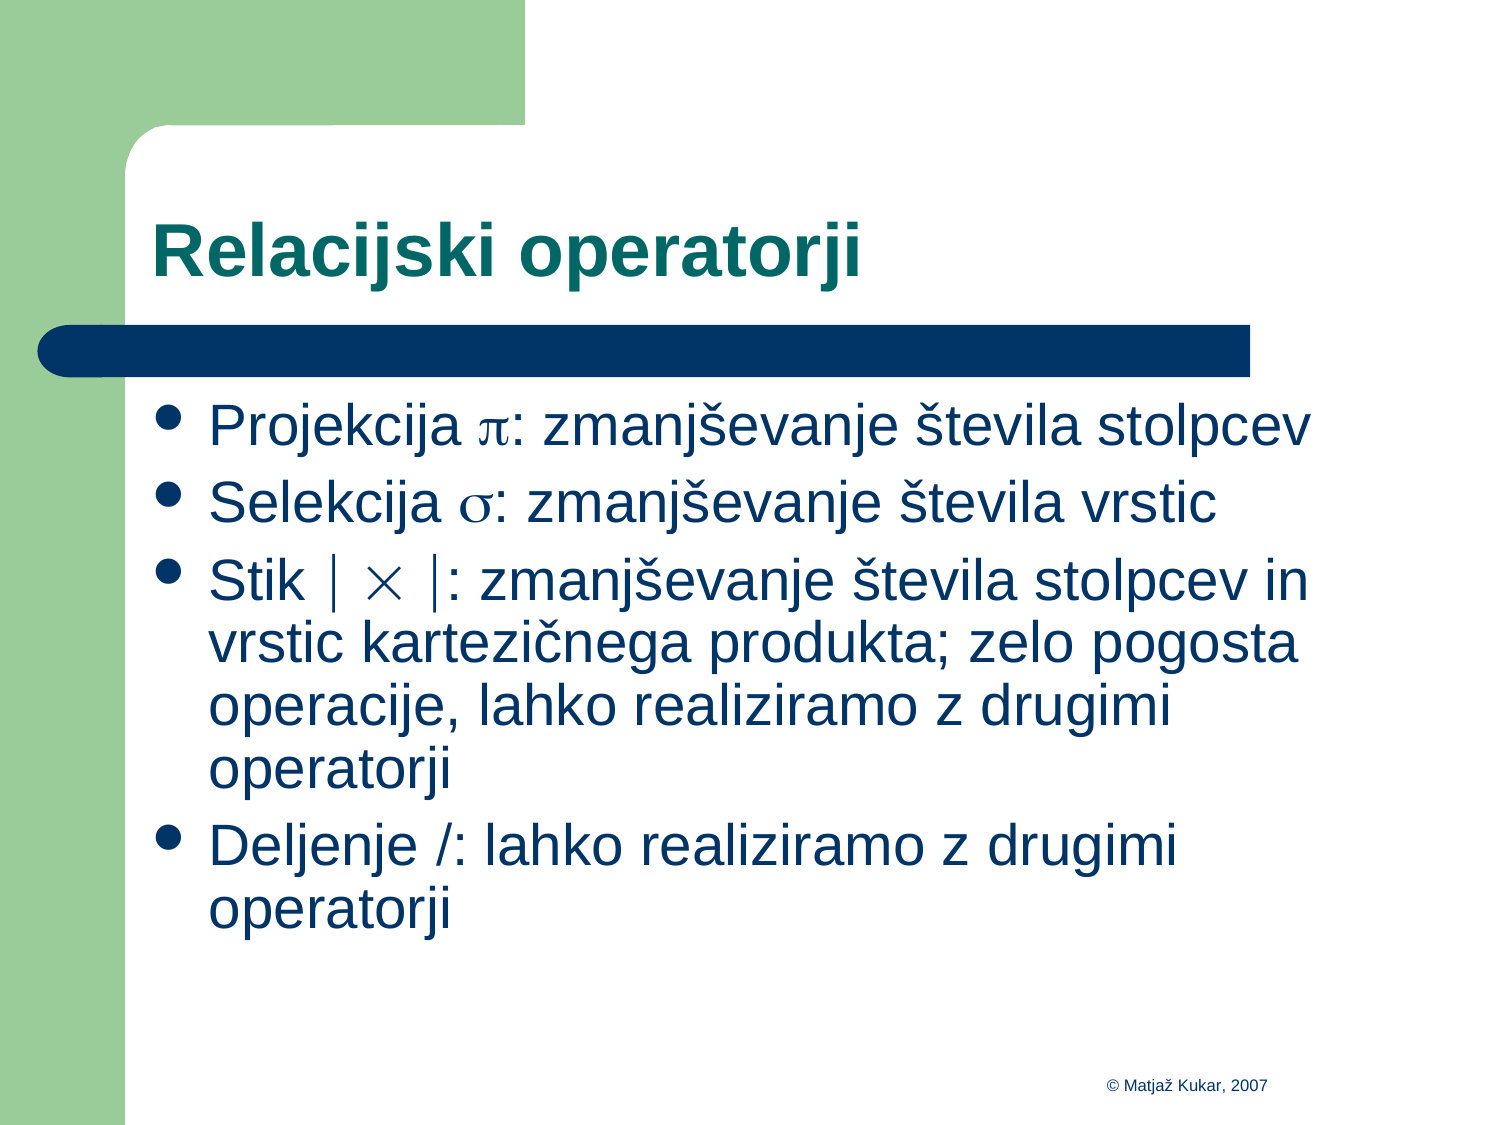

# Relacijski operatorji
Projekcija : zmanjševanje števila stolpcev
Selekcija : zmanjševanje števila vrstic
Stik   : zmanjševanje števila stolpcev in vrstic kartezičnega produkta; zelo pogosta operacije, lahko realiziramo z drugimi operatorji
Deljenje : lahko realiziramo z drugimi operatorji
© Matjaž Kukar, 2007